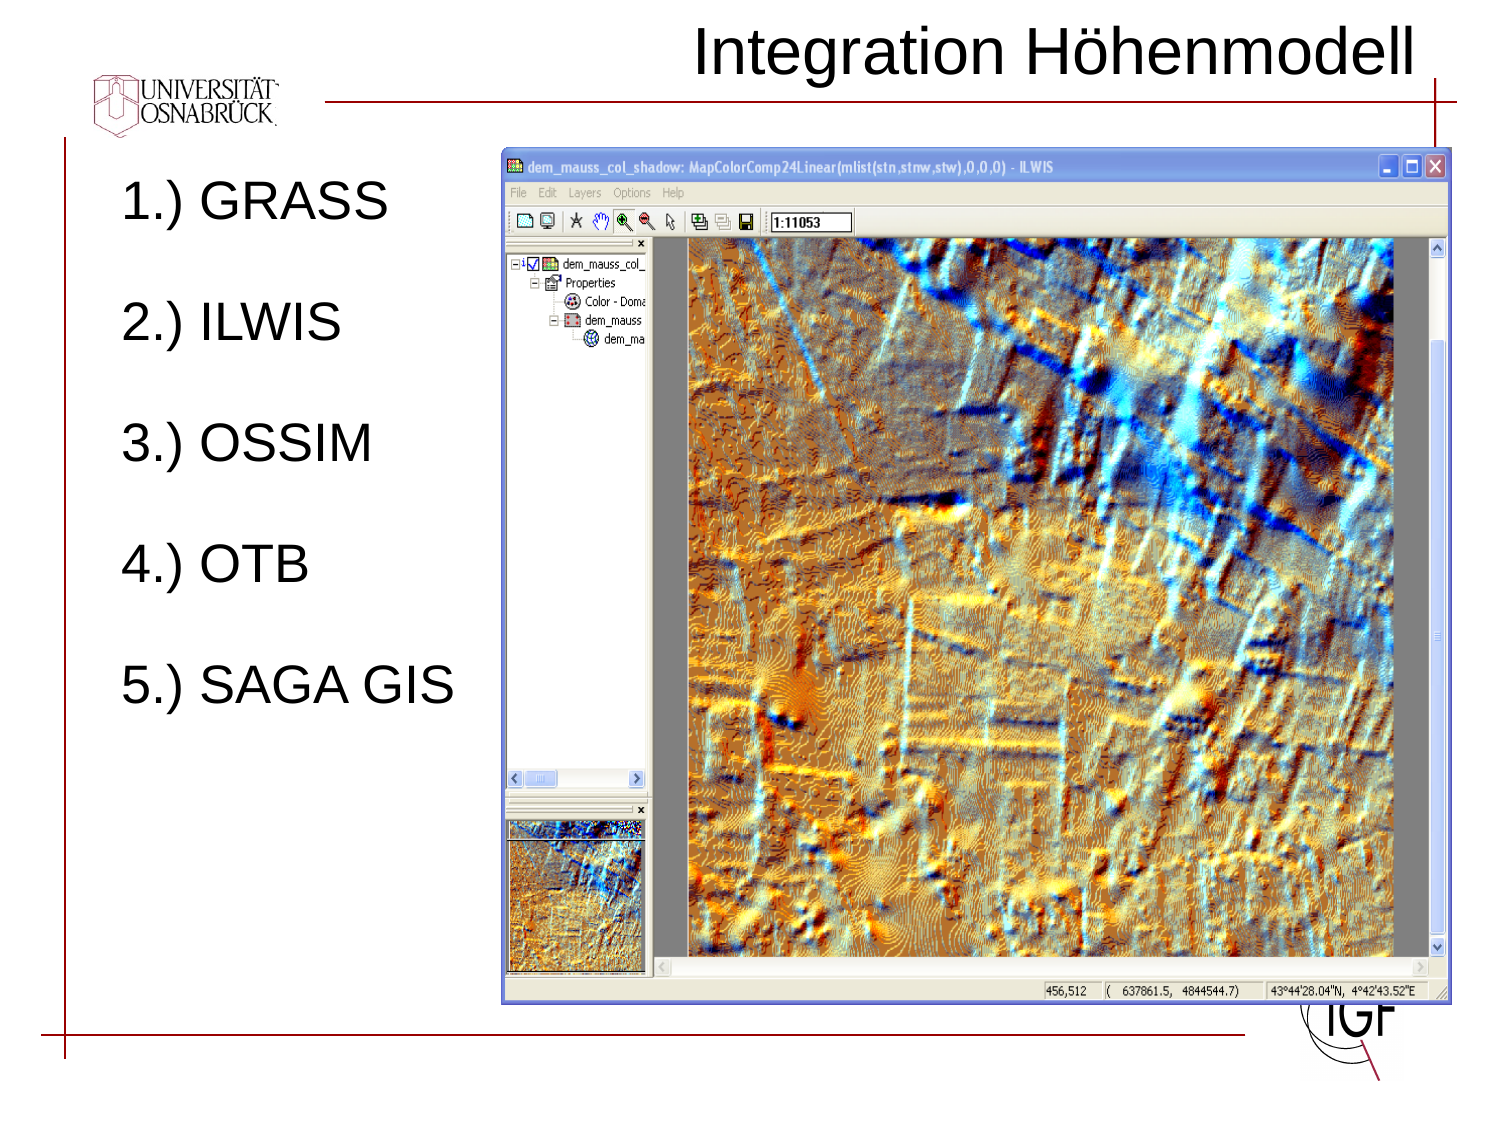

# Integration Höhenmodell
1.) GRASS
2.) ILWIS
3.) OSSIM
4.) OTB
5.) SAGA GIS